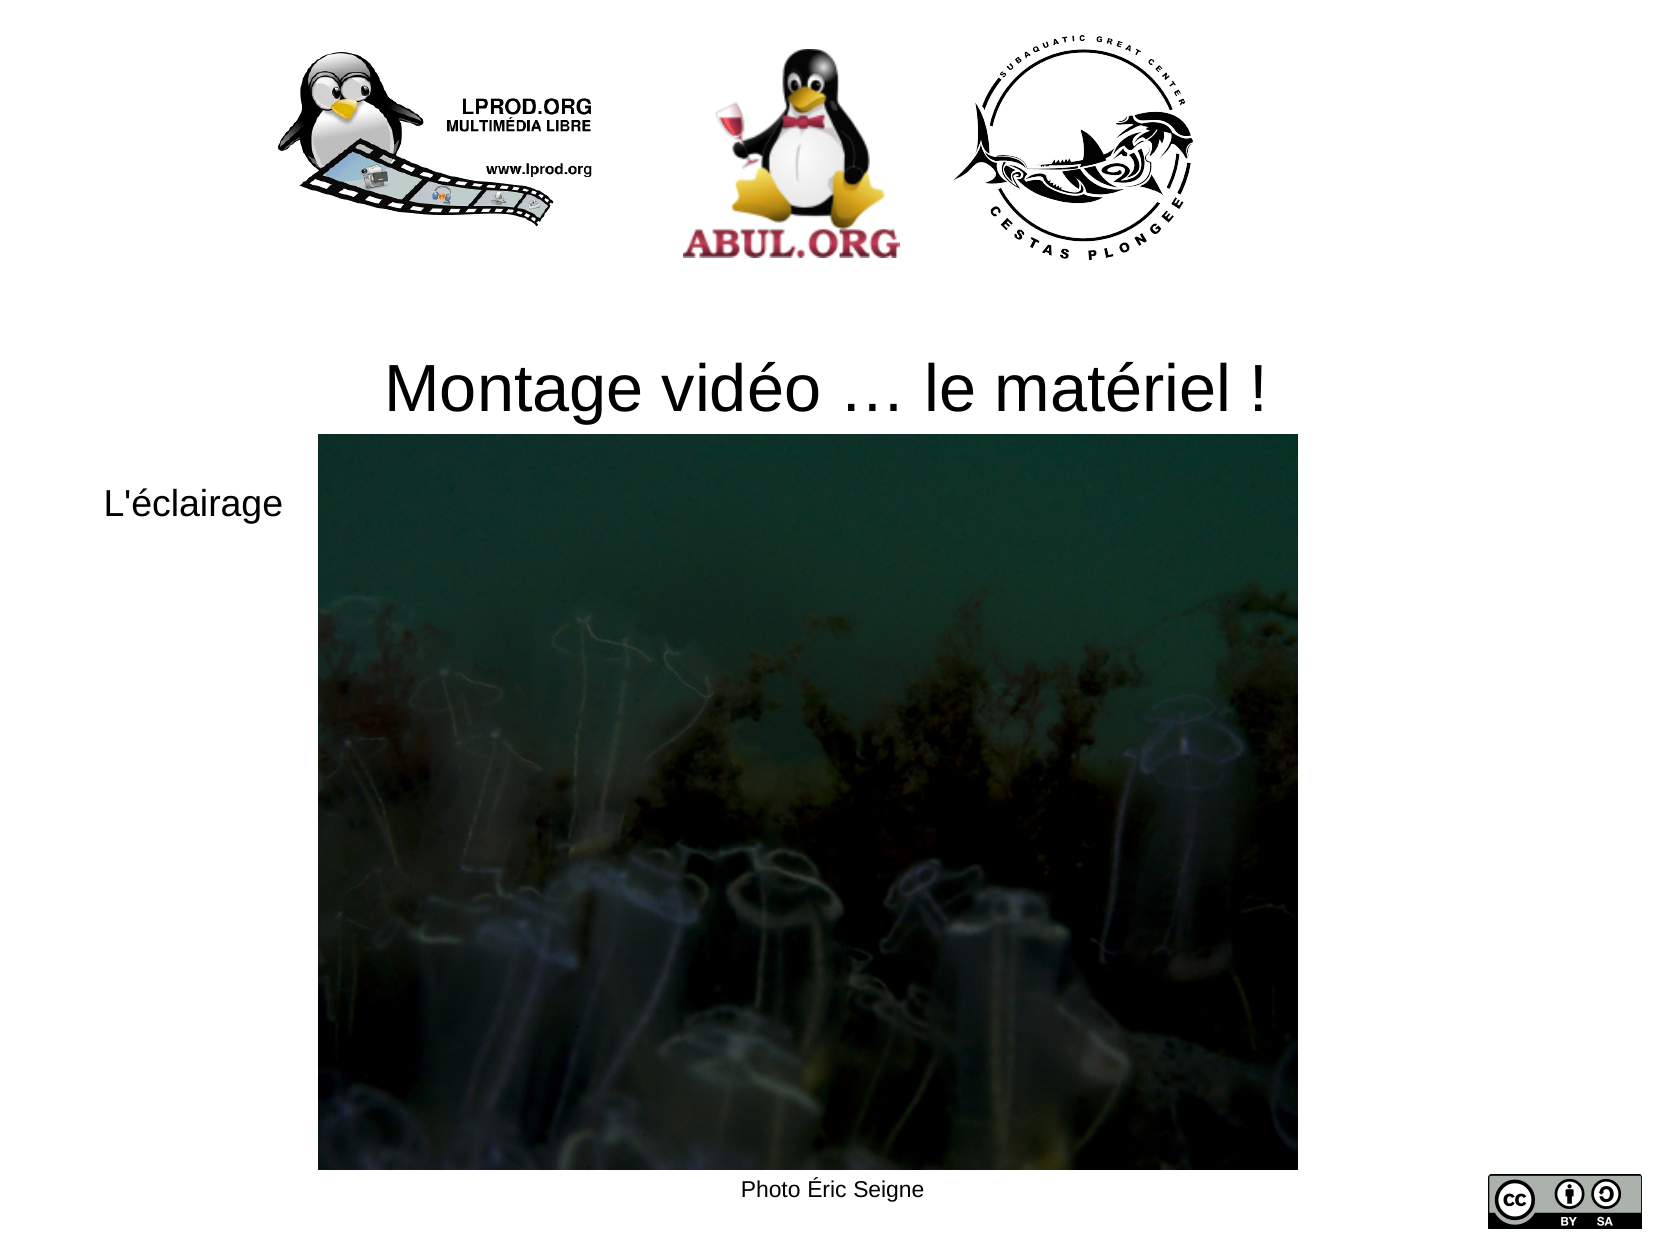

# Montage vidéo … le matériel !
L'éclairage
Photo Éric Seigne